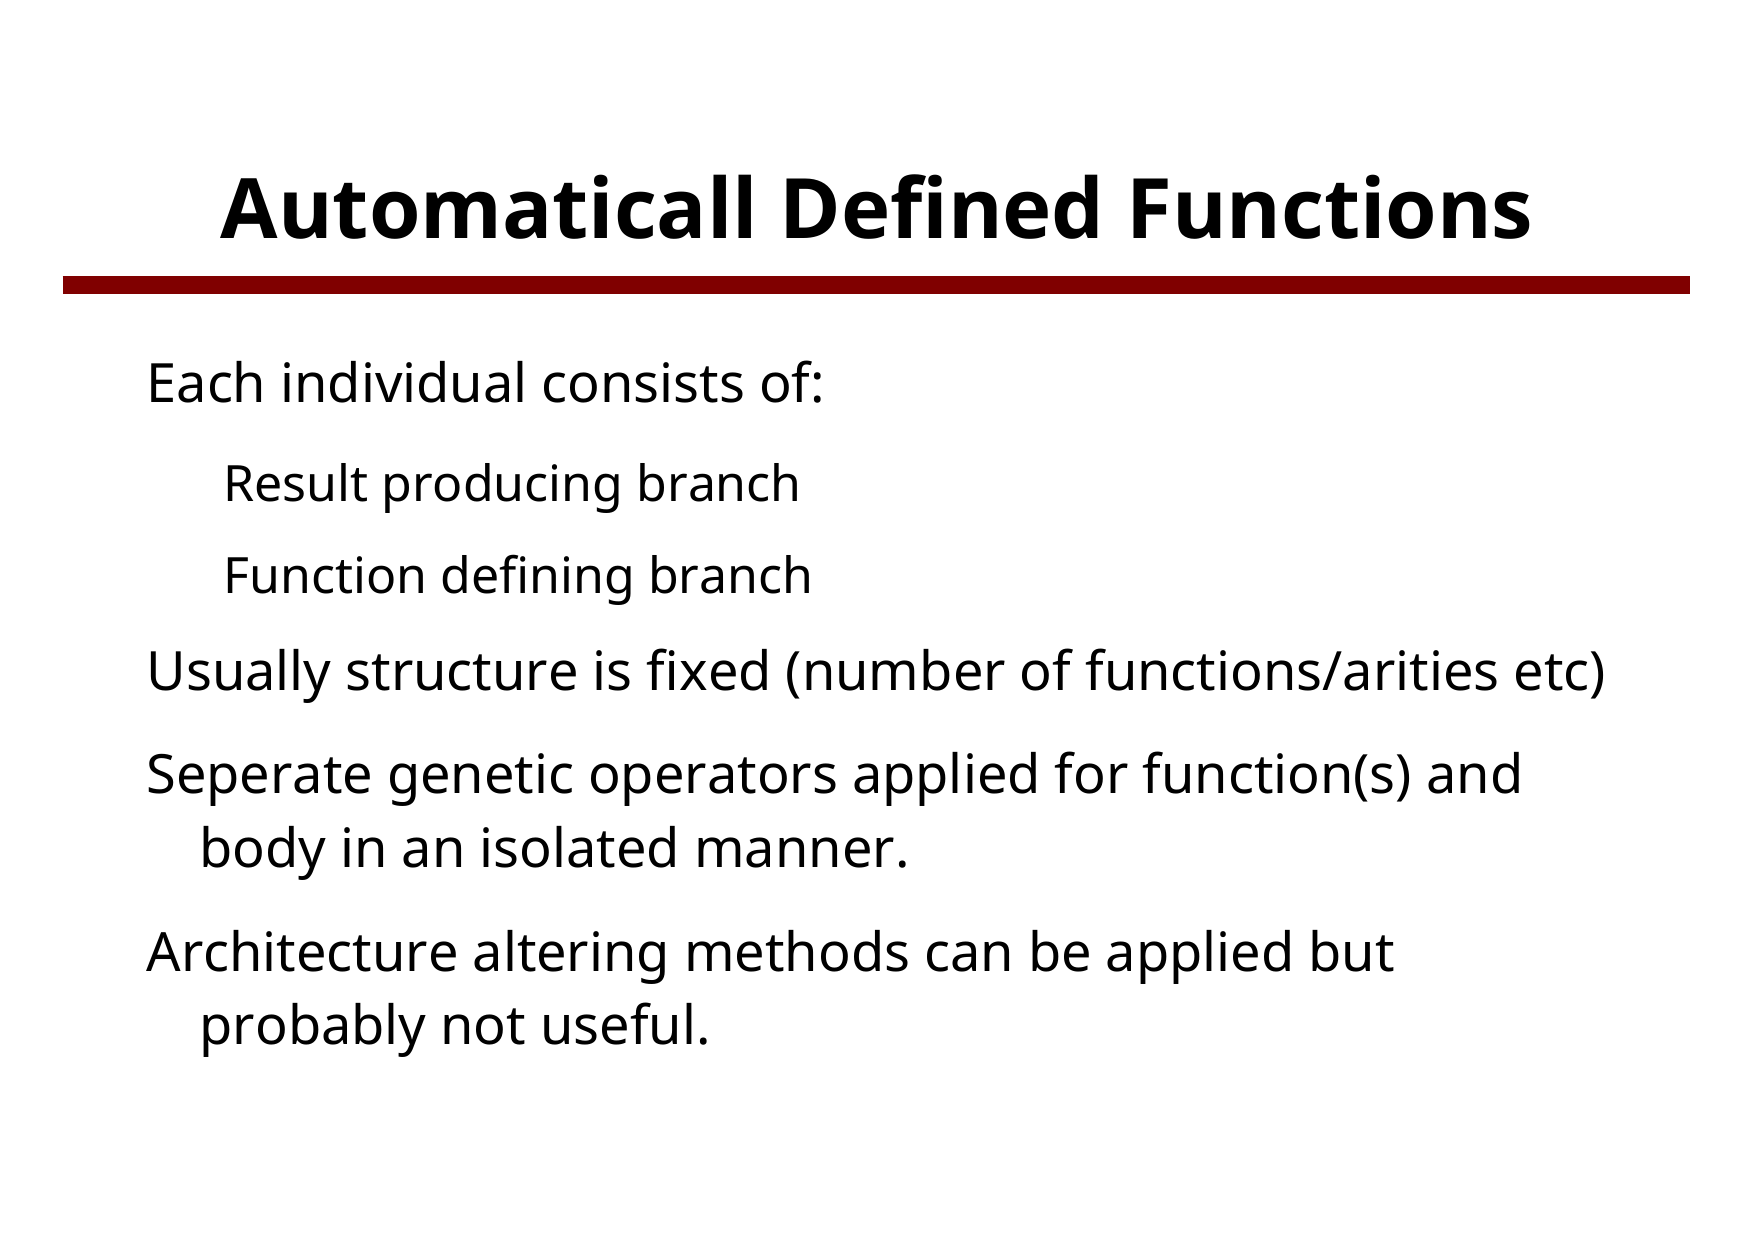

# Automaticall Defined Functions
Each individual consists of:
Result producing branch
Function defining branch
Usually structure is fixed (number of functions/arities etc)
Seperate genetic operators applied for function(s) and body in an isolated manner.
Architecture altering methods can be applied but probably not useful.